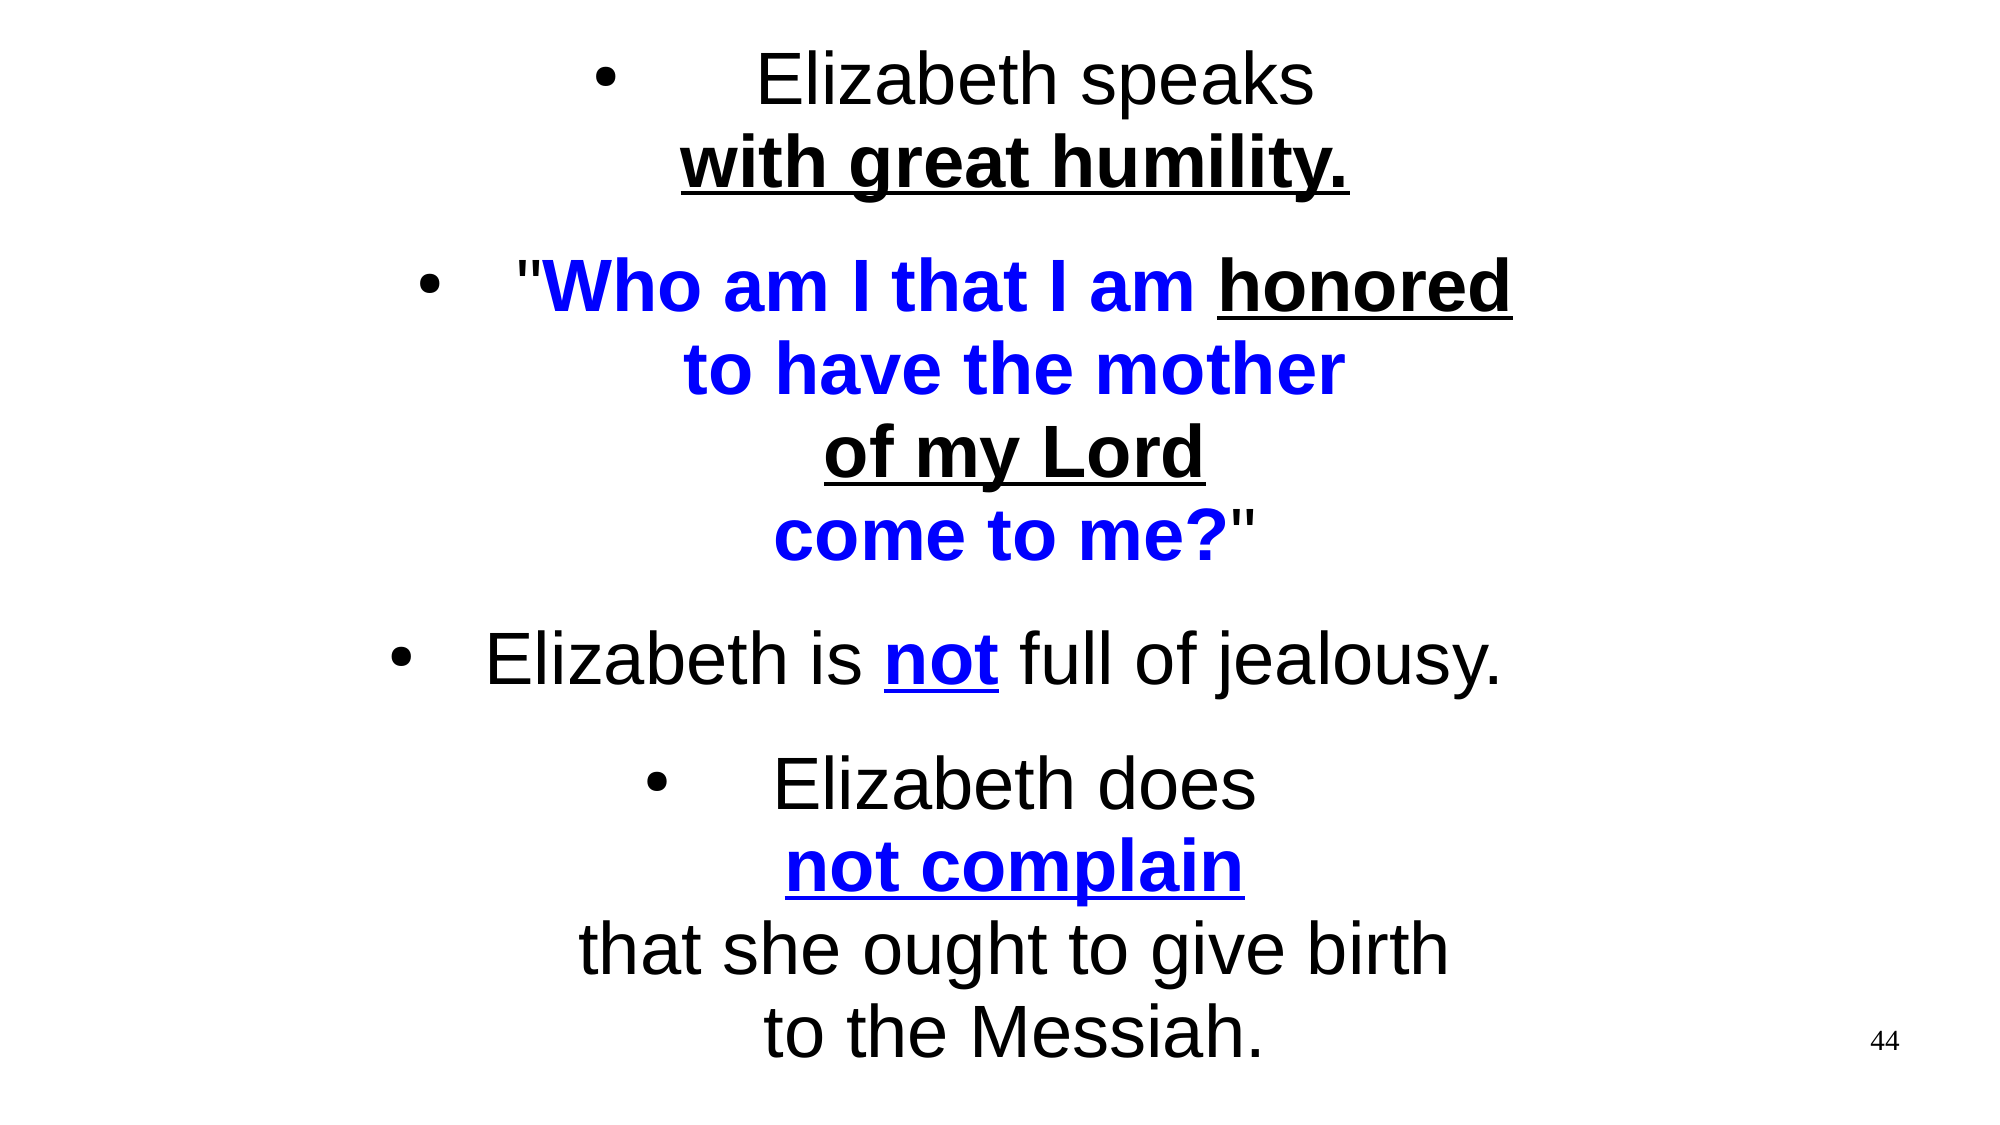

# Elizabeth speaks with great humility.
"Who am I that I am honored
to have the mother
of my Lord
come to me?"
Elizabeth is not full of jealousy.
Elizabeth does
not complain
that she ought to give birth
to the Messiah.
44